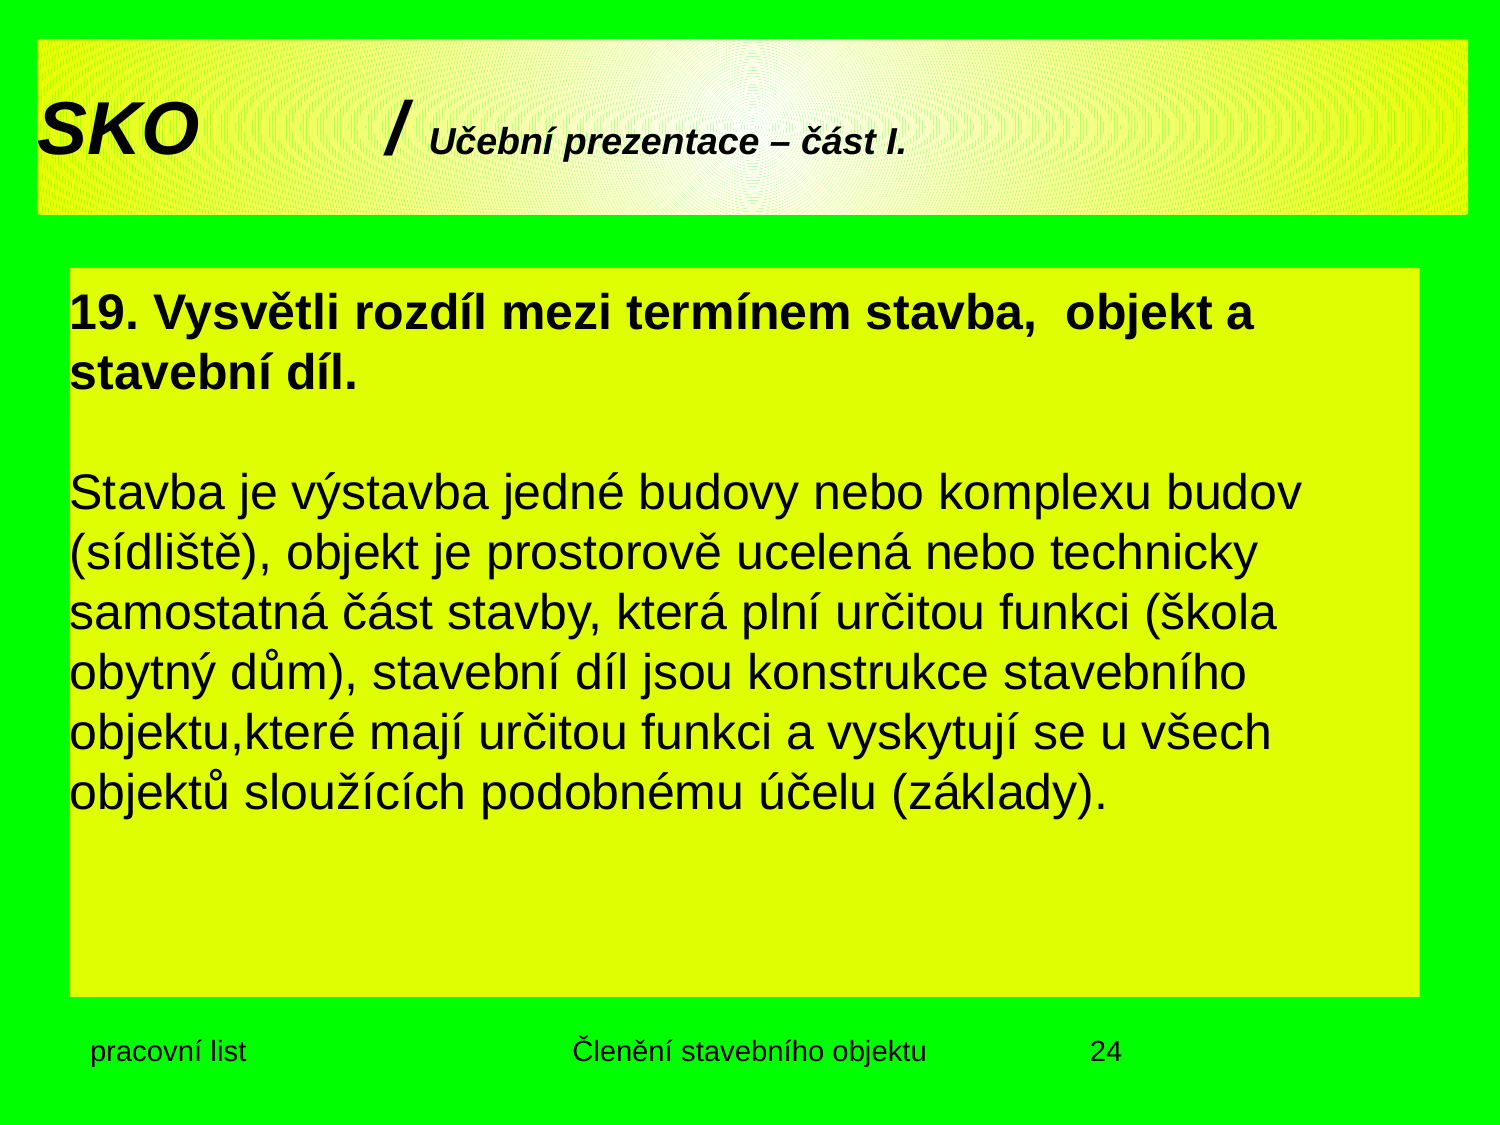

SKO / Učební prezentace – část I.
19. Vysvětli rozdíl mezi termínem stavba, objekt a stavební díl.
Stavba je výstavba jedné budovy nebo komplexu budov (sídliště), objekt je prostorově ucelená nebo technicky samostatná část stavby, která plní určitou funkci (škola obytný dům), stavební díl jsou konstrukce stavebního objektu,které mají určitou funkci a vyskytují se u všech objektů sloužících podobnému účelu (základy).
pracovní list
Členění stavebního objektu